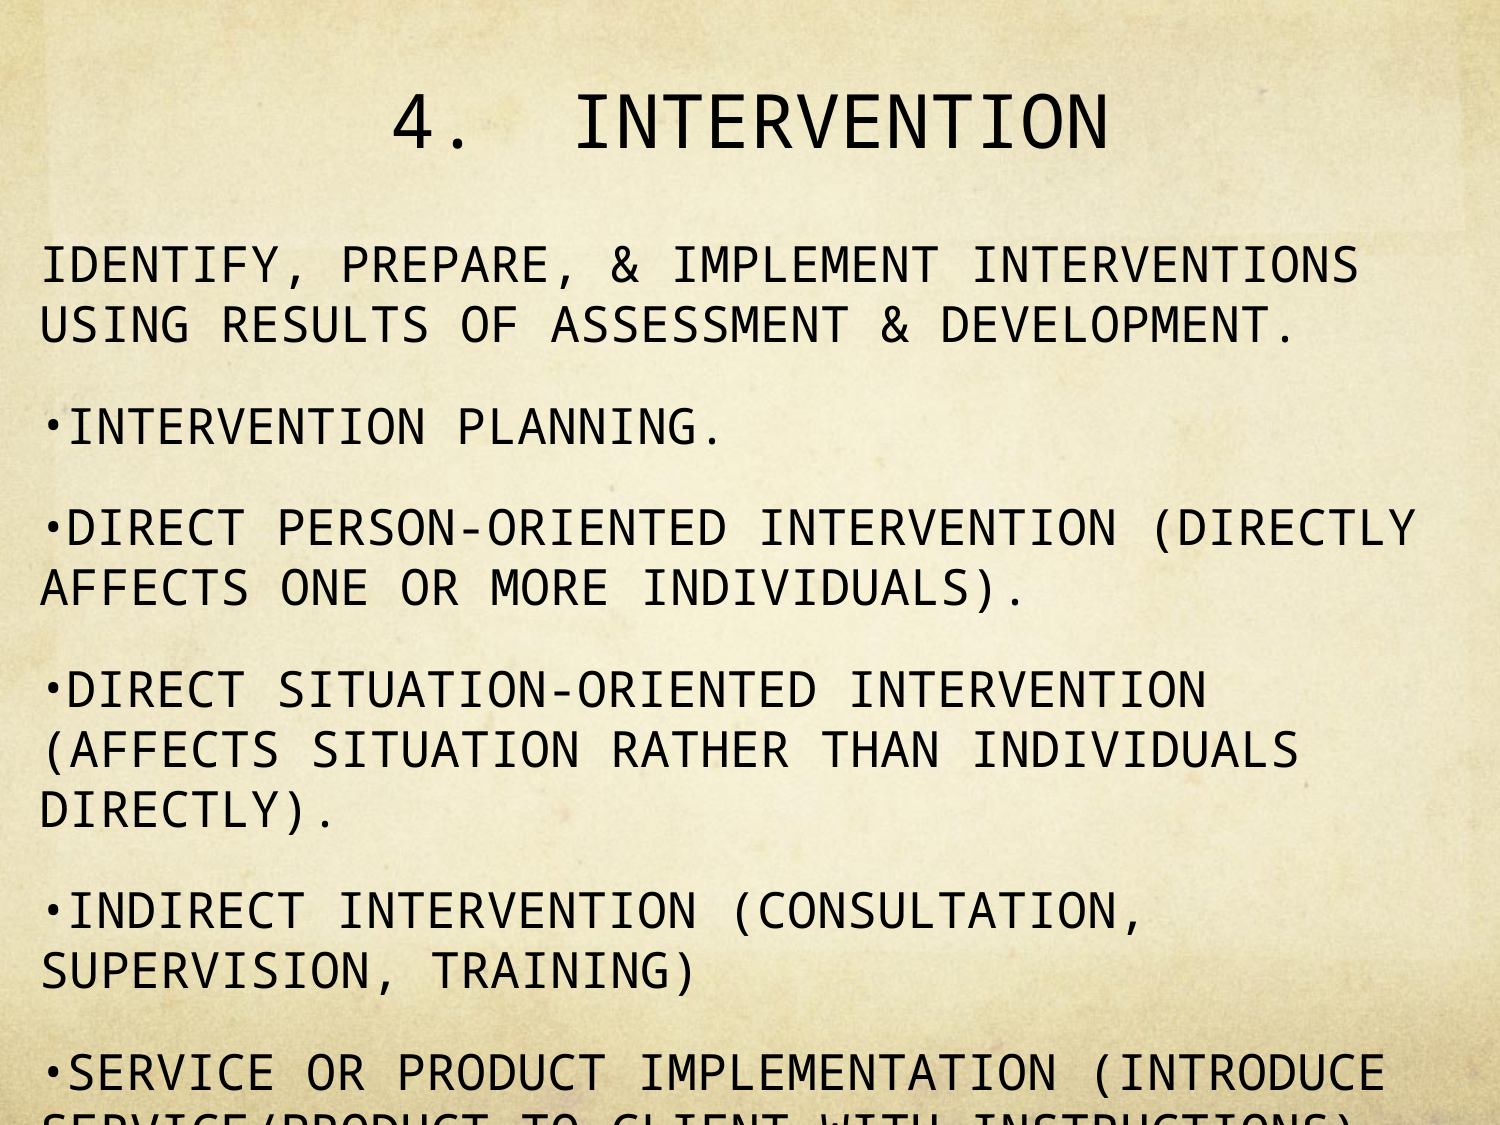

# 4. INTERVENTION
IDENTIFY, PREPARE, & IMPLEMENT INTERVENTIONS USING RESULTS OF ASSESSMENT & DEVELOPMENT.
INTERVENTION PLANNING.
DIRECT PERSON-ORIENTED INTERVENTION (DIRECTLY AFFECTS ONE OR MORE INDIVIDUALS).
DIRECT SITUATION-ORIENTED INTERVENTION (AFFECTS SITUATION RATHER THAN INDIVIDUALS DIRECTLY).
INDIRECT INTERVENTION (CONSULTATION, SUPERVISION, TRAINING)
SERVICE OR PRODUCT IMPLEMENTATION (INTRODUCE SERVICE/PRODUCT TO CLIENT WITH INSTRUCTIONS)